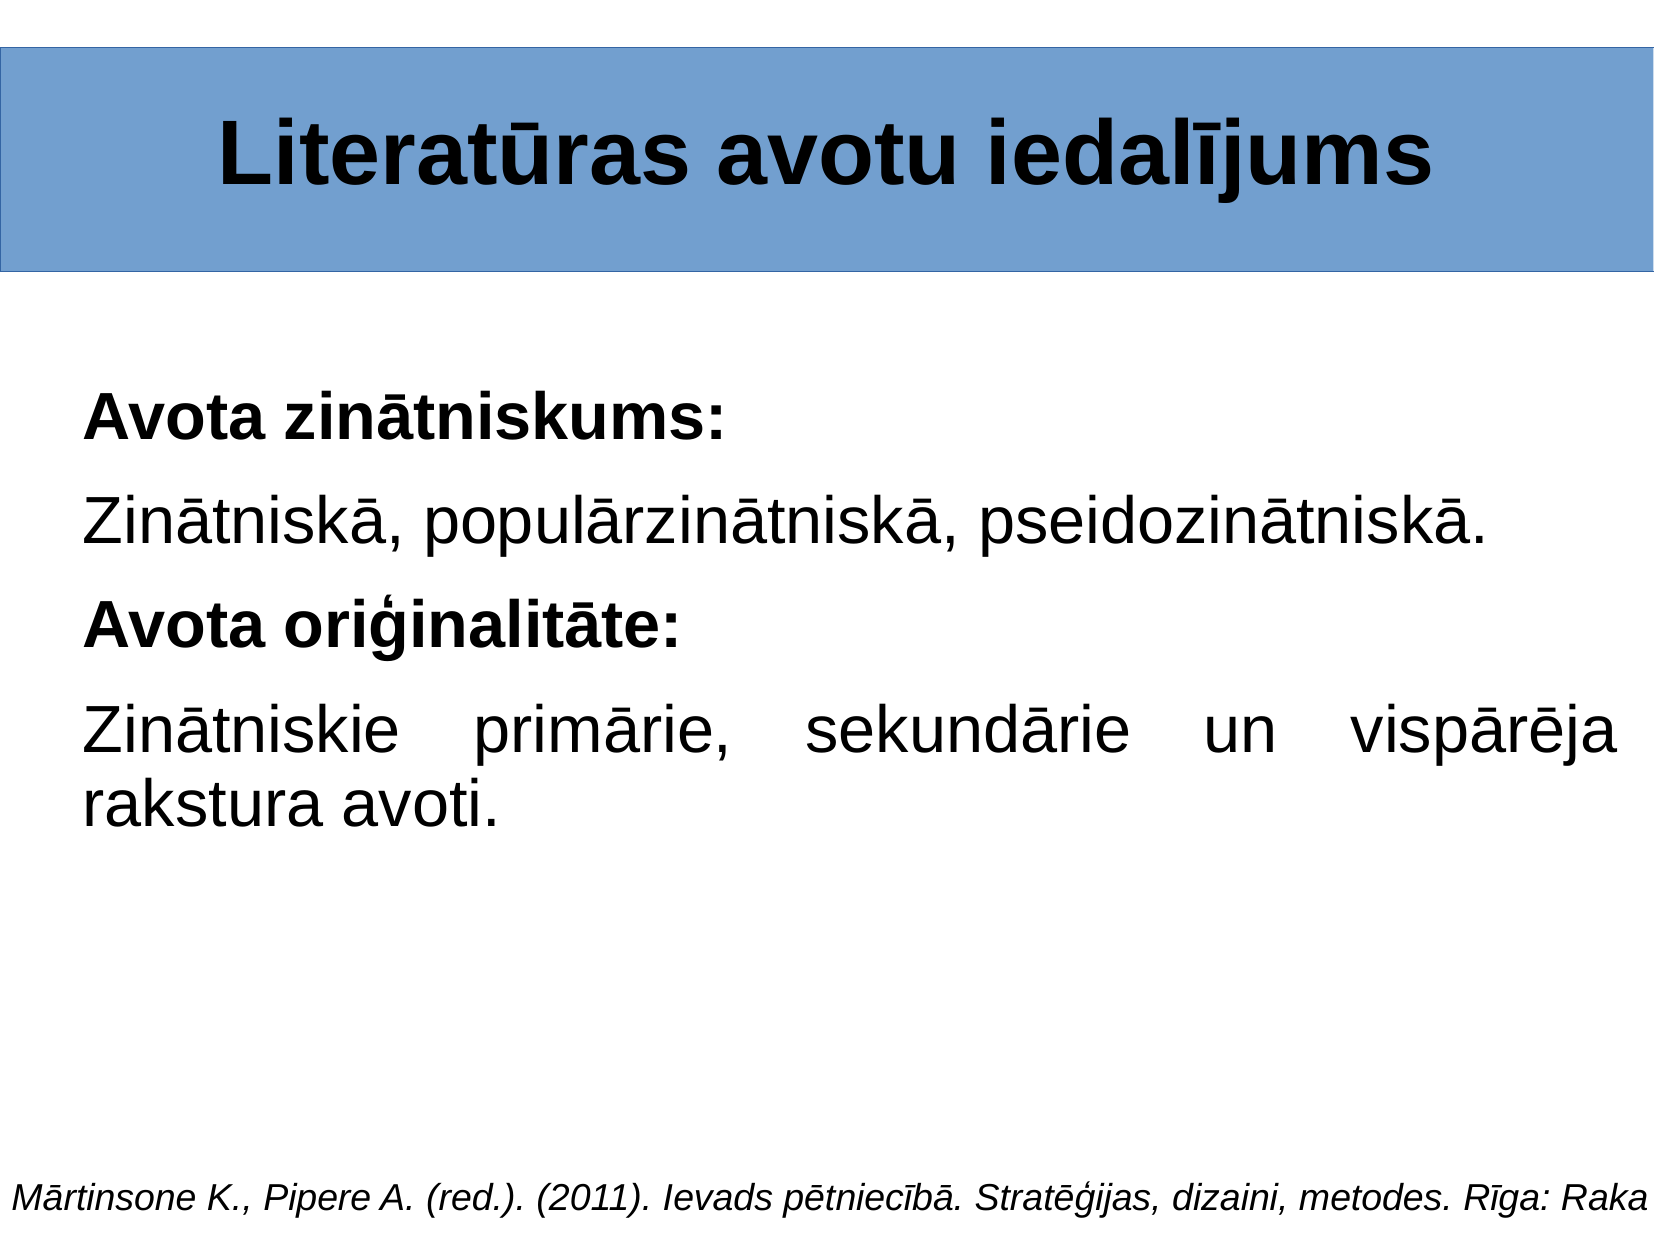

# Literatūras avotu iedalījums
Avota zinātniskums:
Zinātniskā, populārzinātniskā, pseidozinātniskā.
Avota oriģinalitāte:
Zinātniskie primārie, sekundārie un vispārēja rakstura avoti.
Mārtinsone K., Pipere A. (red.). (2011). Ievads pētniecībā. Stratēģijas, dizaini, metodes. Rīga: Raka